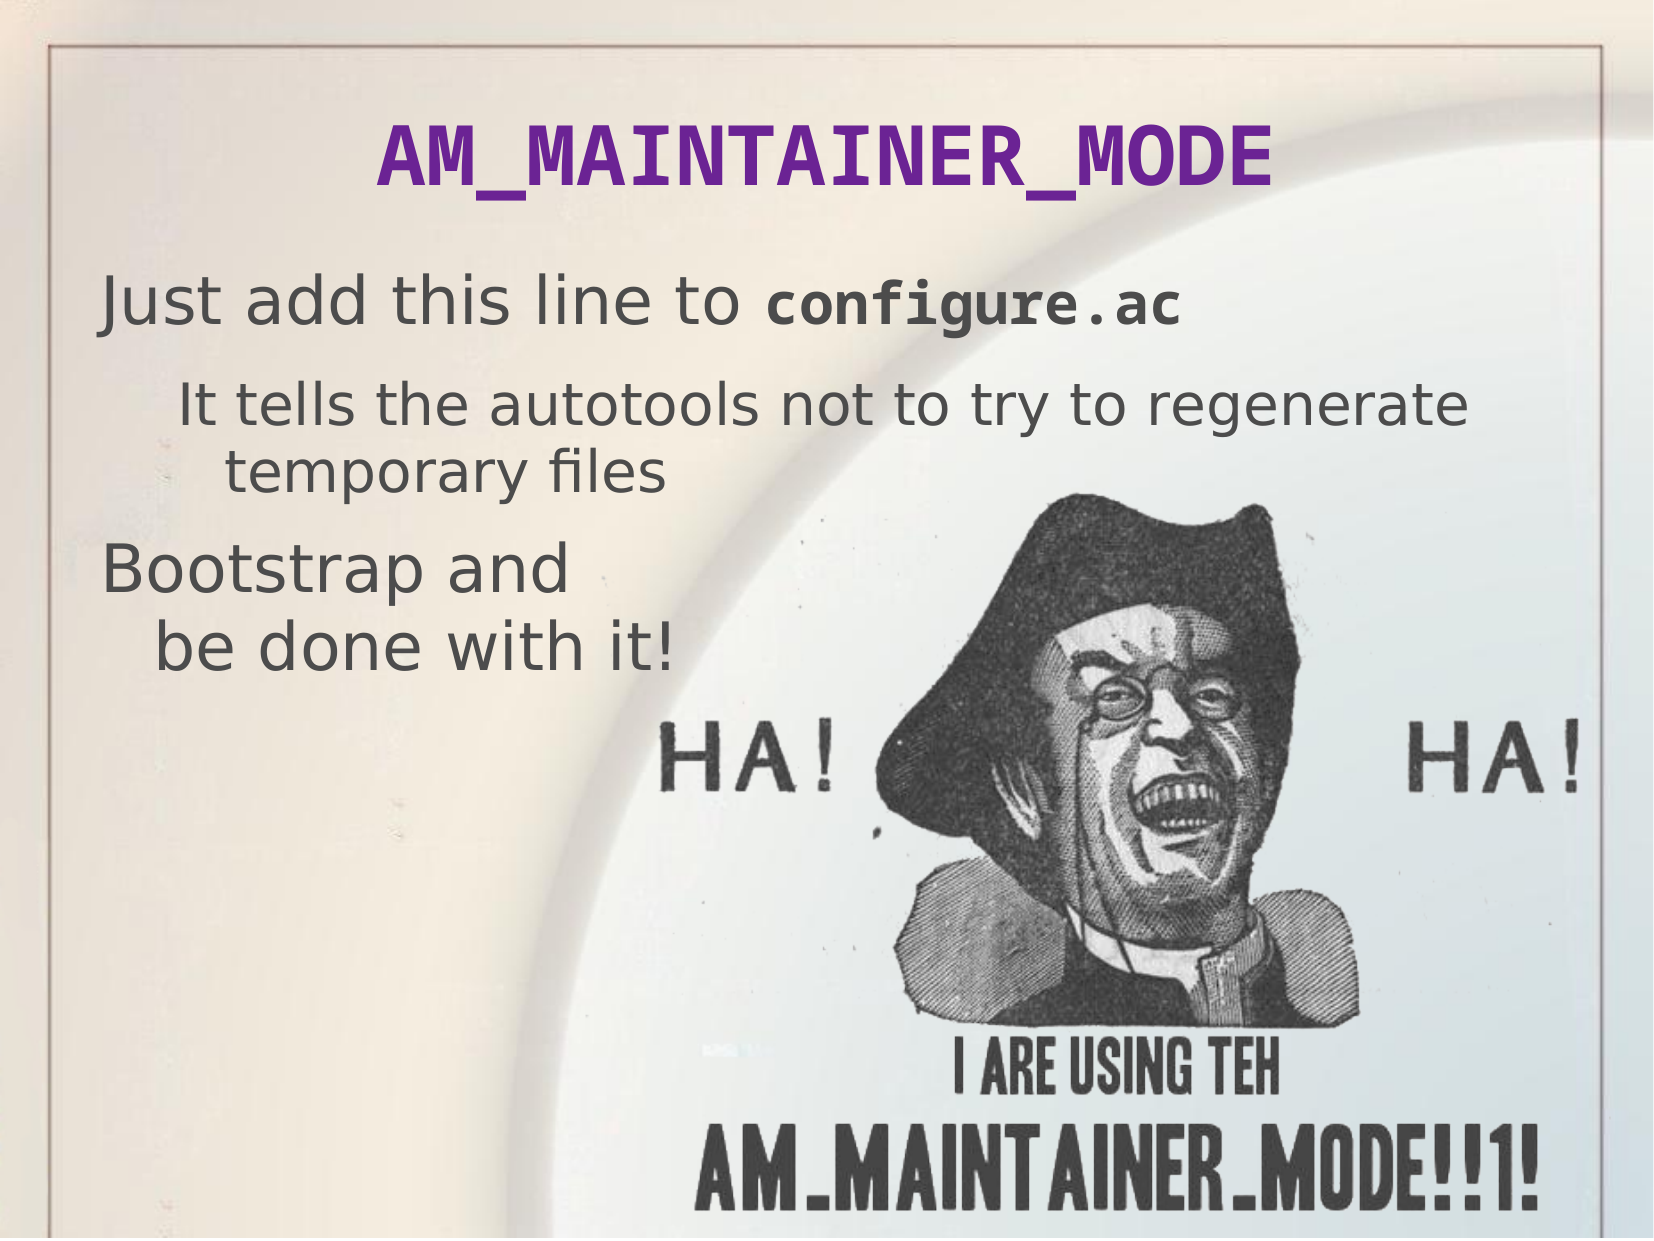

# AM_MAINTAINER_MODE
Just add this line to configure.ac
It tells the autotools not to try to regenerate temporary files
Bootstrap and
be done with it!